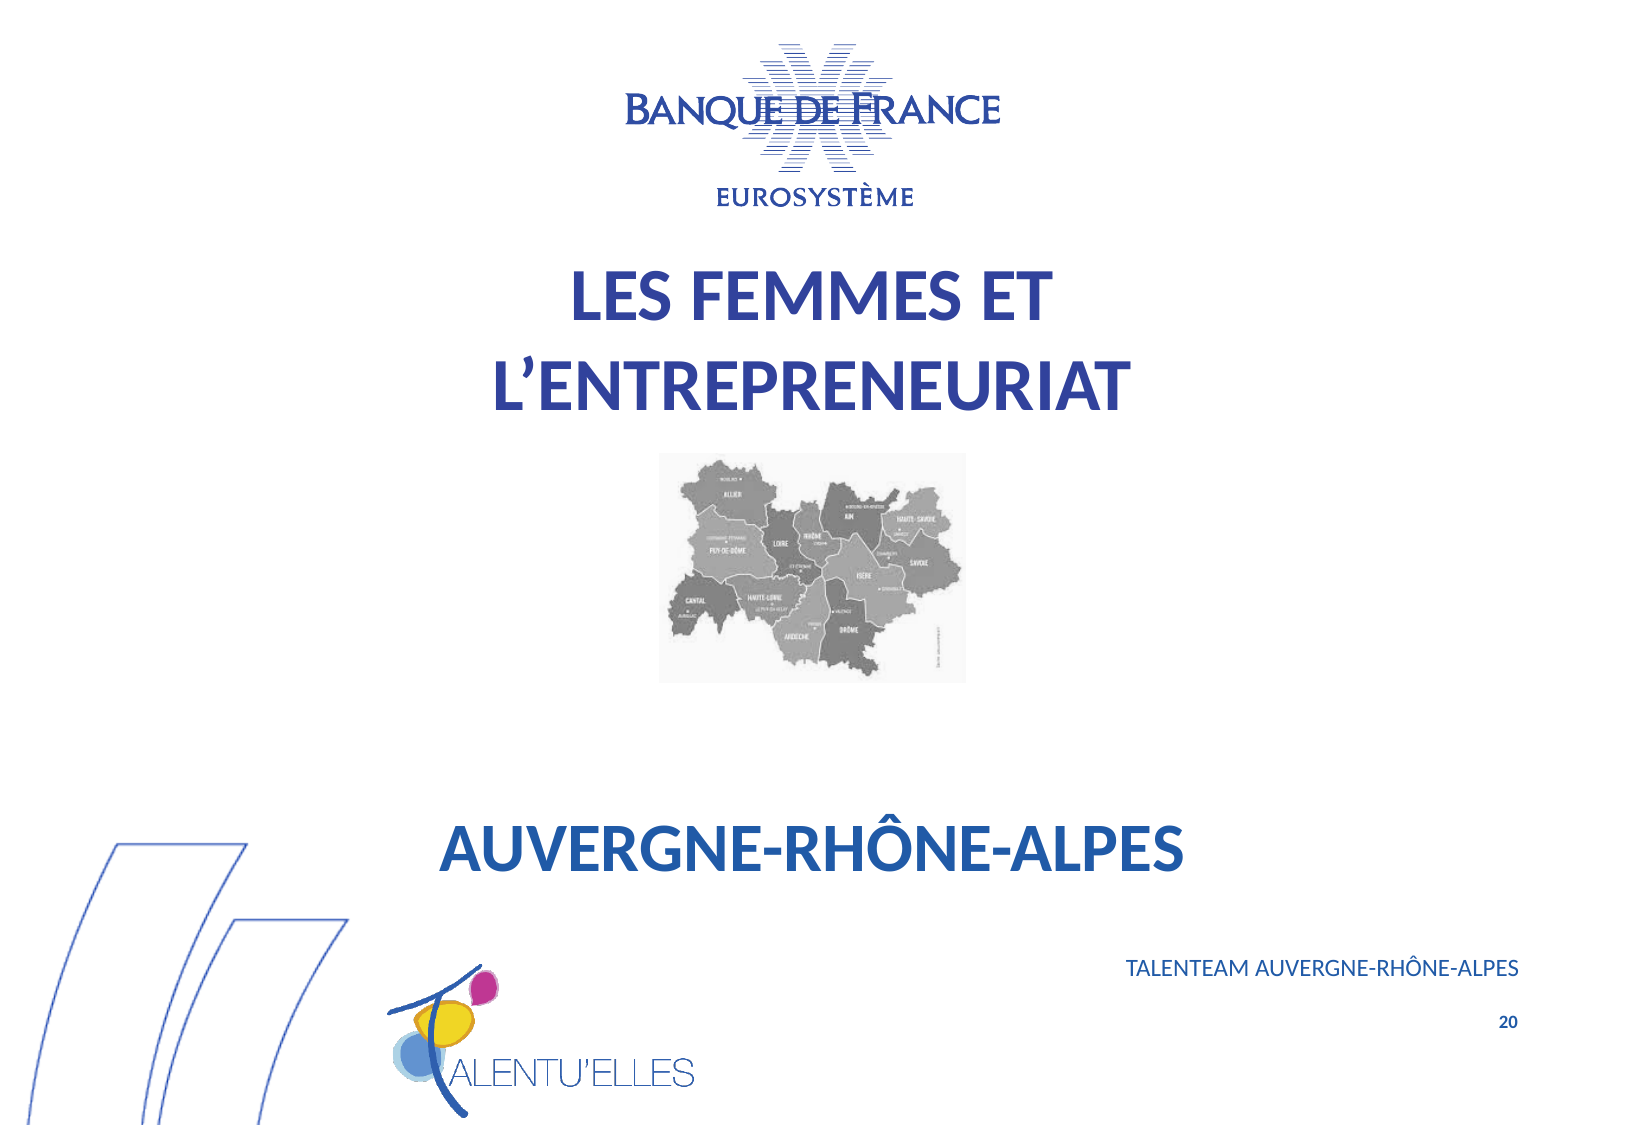

# Les femmes et l’entrepreneuriat
AUVERGNE-RHÔNE-ALPES
Talenteam AUVERGNE-RHôNE-ALPES
20